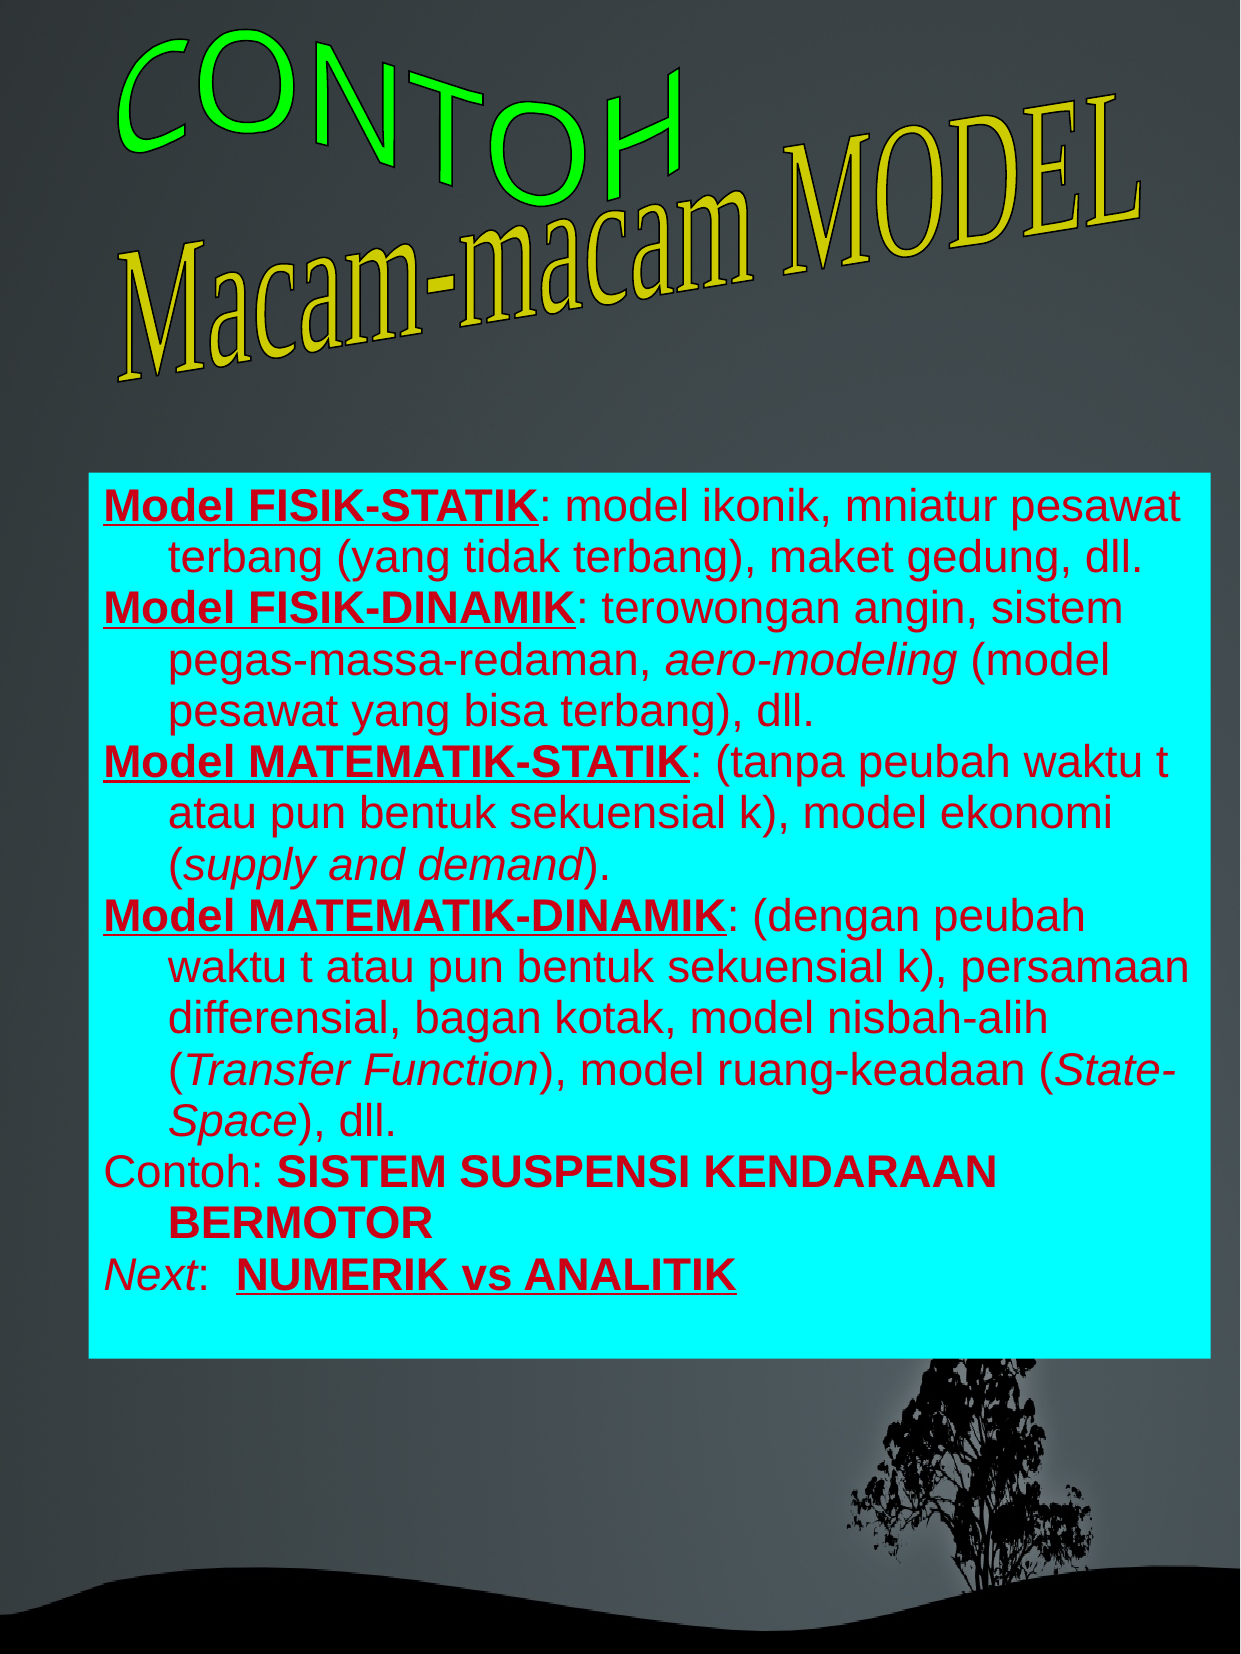

CONTOH
Macam-macam MODEL
Model FISIK-STATIK: model ikonik, mniatur pesawat terbang (yang tidak terbang), maket gedung, dll.
Model FISIK-DINAMIK: terowongan angin, sistem pegas-massa-redaman, aero-modeling (model pesawat yang bisa terbang), dll.
Model MATEMATIK-STATIK: (tanpa peubah waktu t atau pun bentuk sekuensial k), model ekonomi (supply and demand).
Model MATEMATIK-DINAMIK: (dengan peubah waktu t atau pun bentuk sekuensial k), persamaan differensial, bagan kotak, model nisbah-alih (Transfer Function), model ruang-keadaan (State-Space), dll.
Contoh: SISTEM SUSPENSI KENDARAAN BERMOTOR
Next: NUMERIK vs ANALITIK